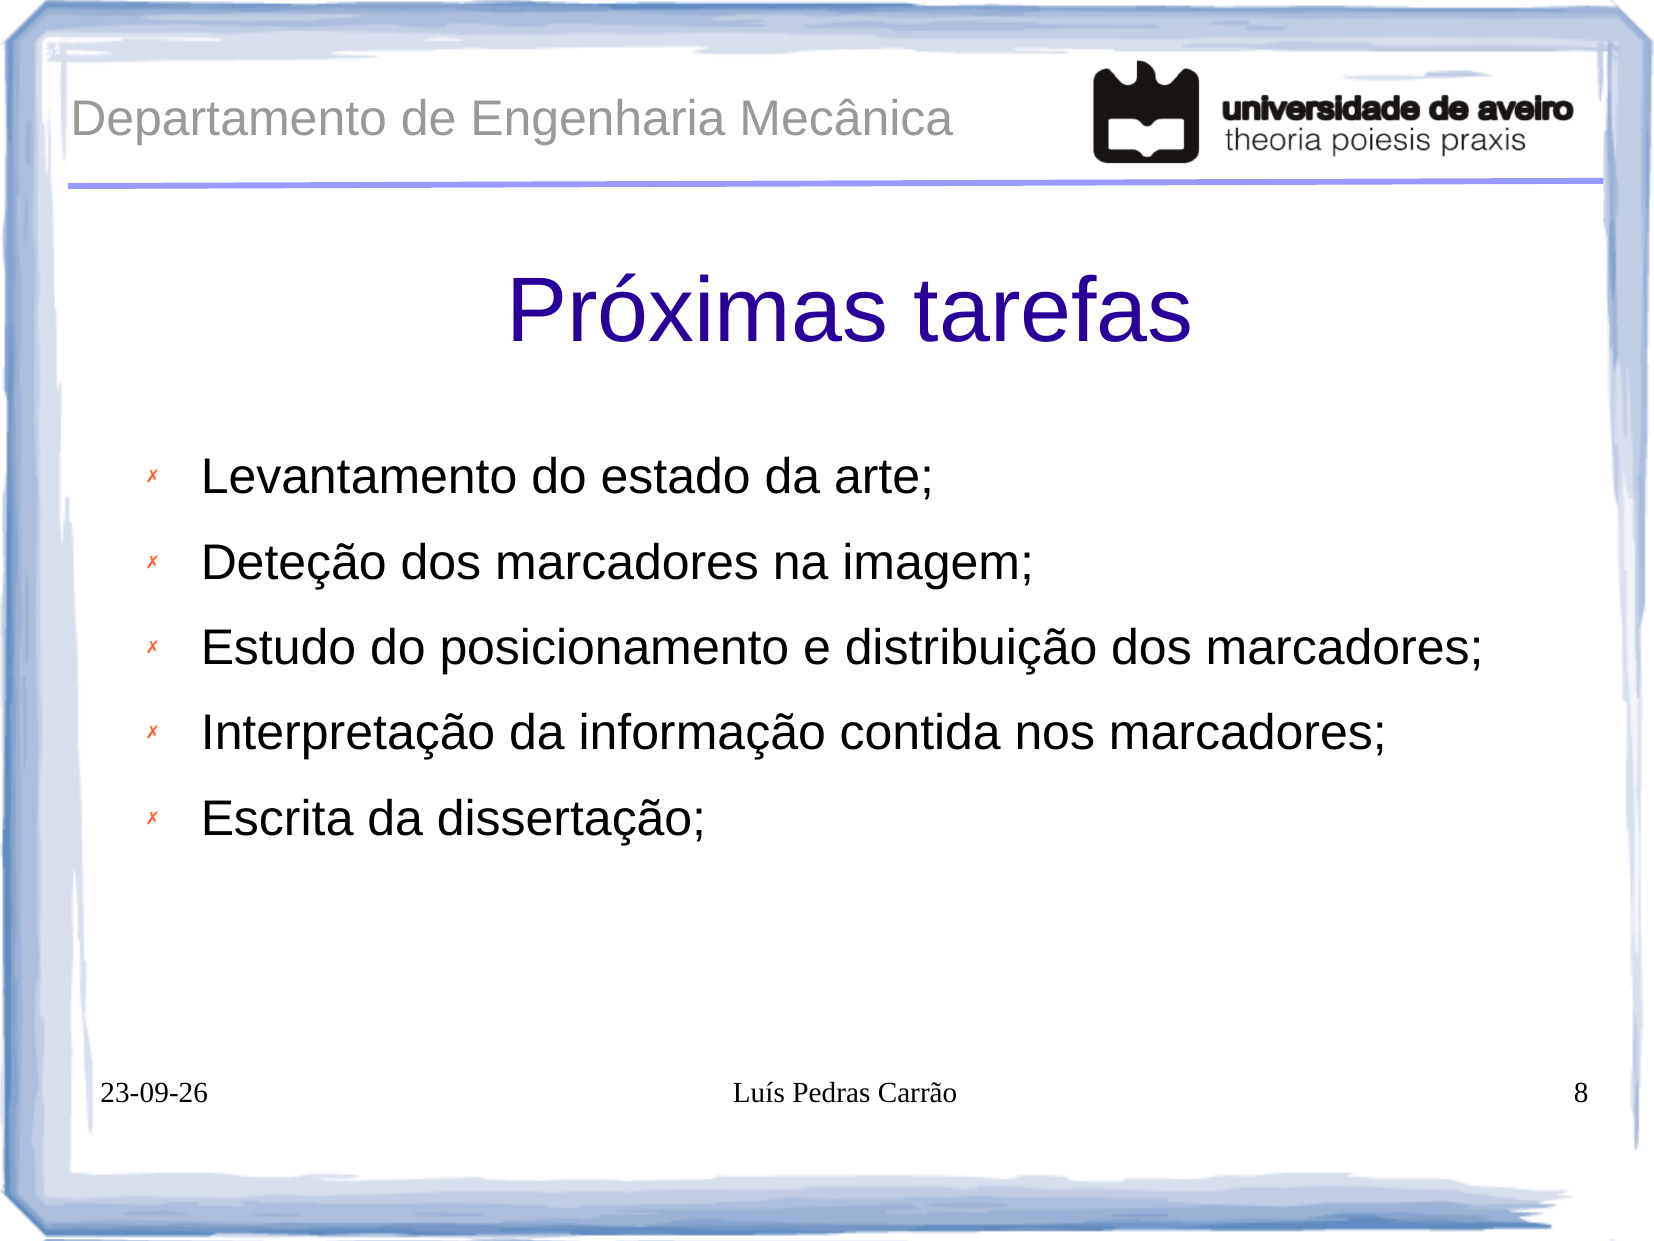

Departamento de Engenharia Mecânica
# Próximas tarefas
Levantamento do estado da arte;
Deteção dos marcadores na imagem;
Estudo do posicionamento e distribuição dos marcadores;
Interpretação da informação contida nos marcadores;
Escrita da dissertação;
Luís Pedras Carrão
8